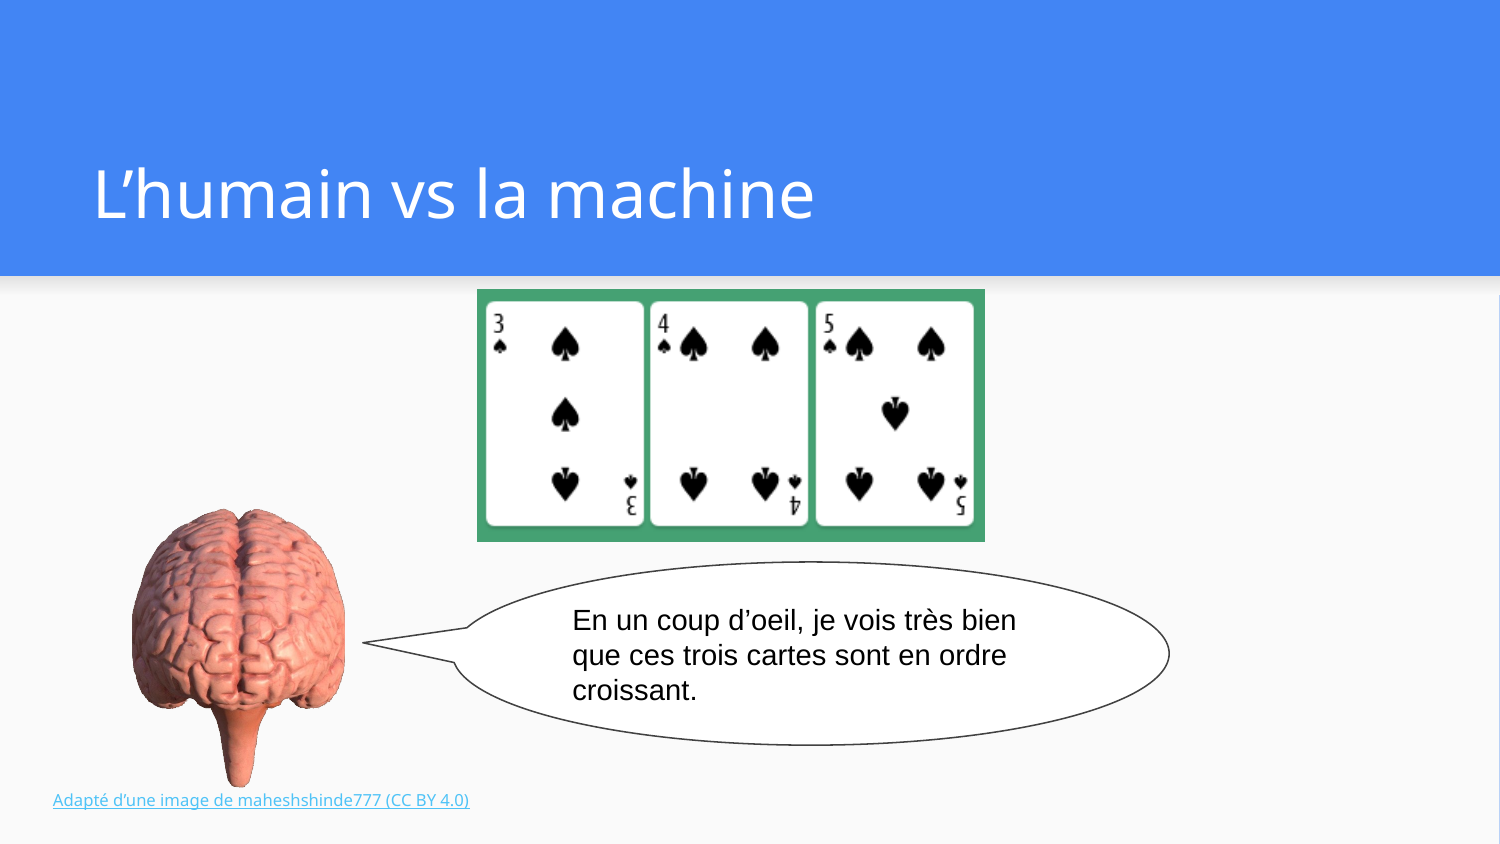

# L’humain vs la machine
En un coup d’oeil, je vois très bien que ces trois cartes sont en ordre croissant.
Adapté d’une image de maheshshinde777 (CC BY 4.0)